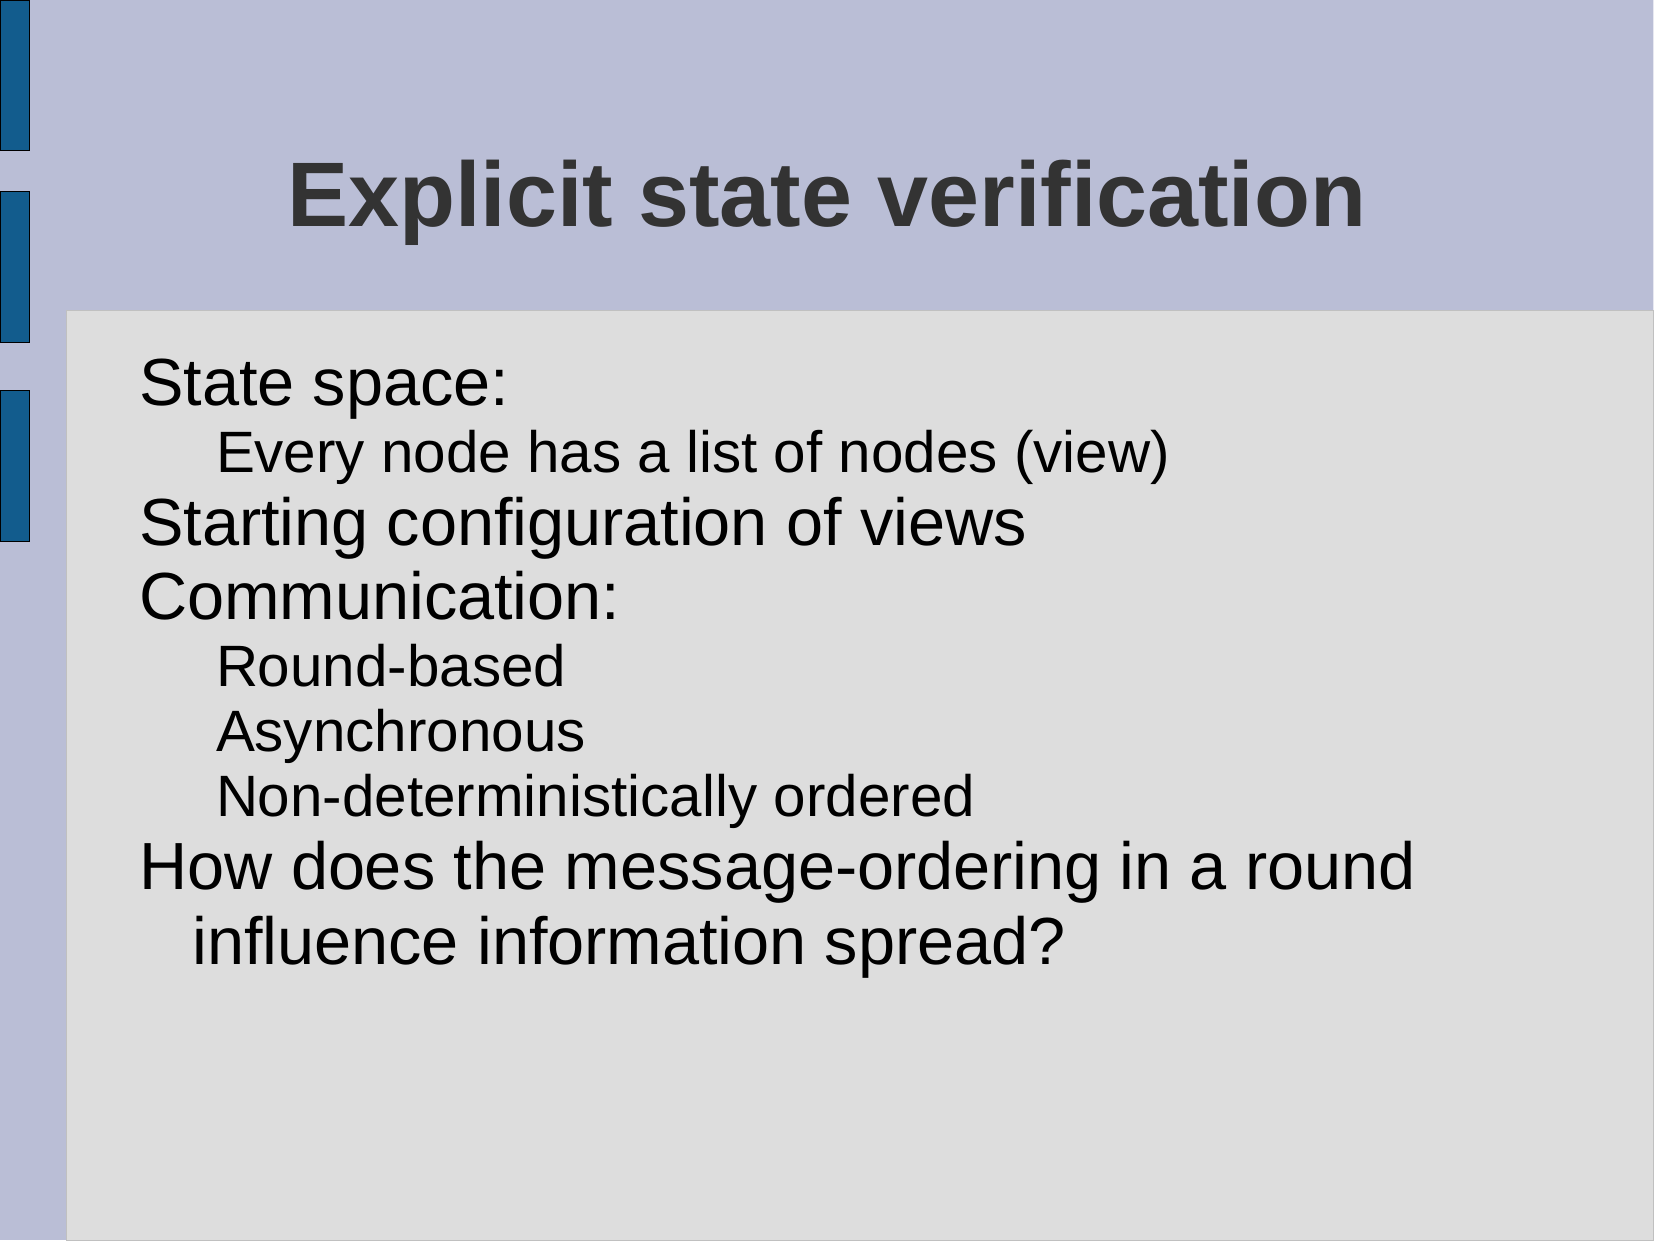

# Explicit state verification
State space:
Every node has a list of nodes (view)
Starting configuration of views
Communication:
Round-based
Asynchronous
Non-deterministically ordered
How does the message-ordering in a round influence information spread?